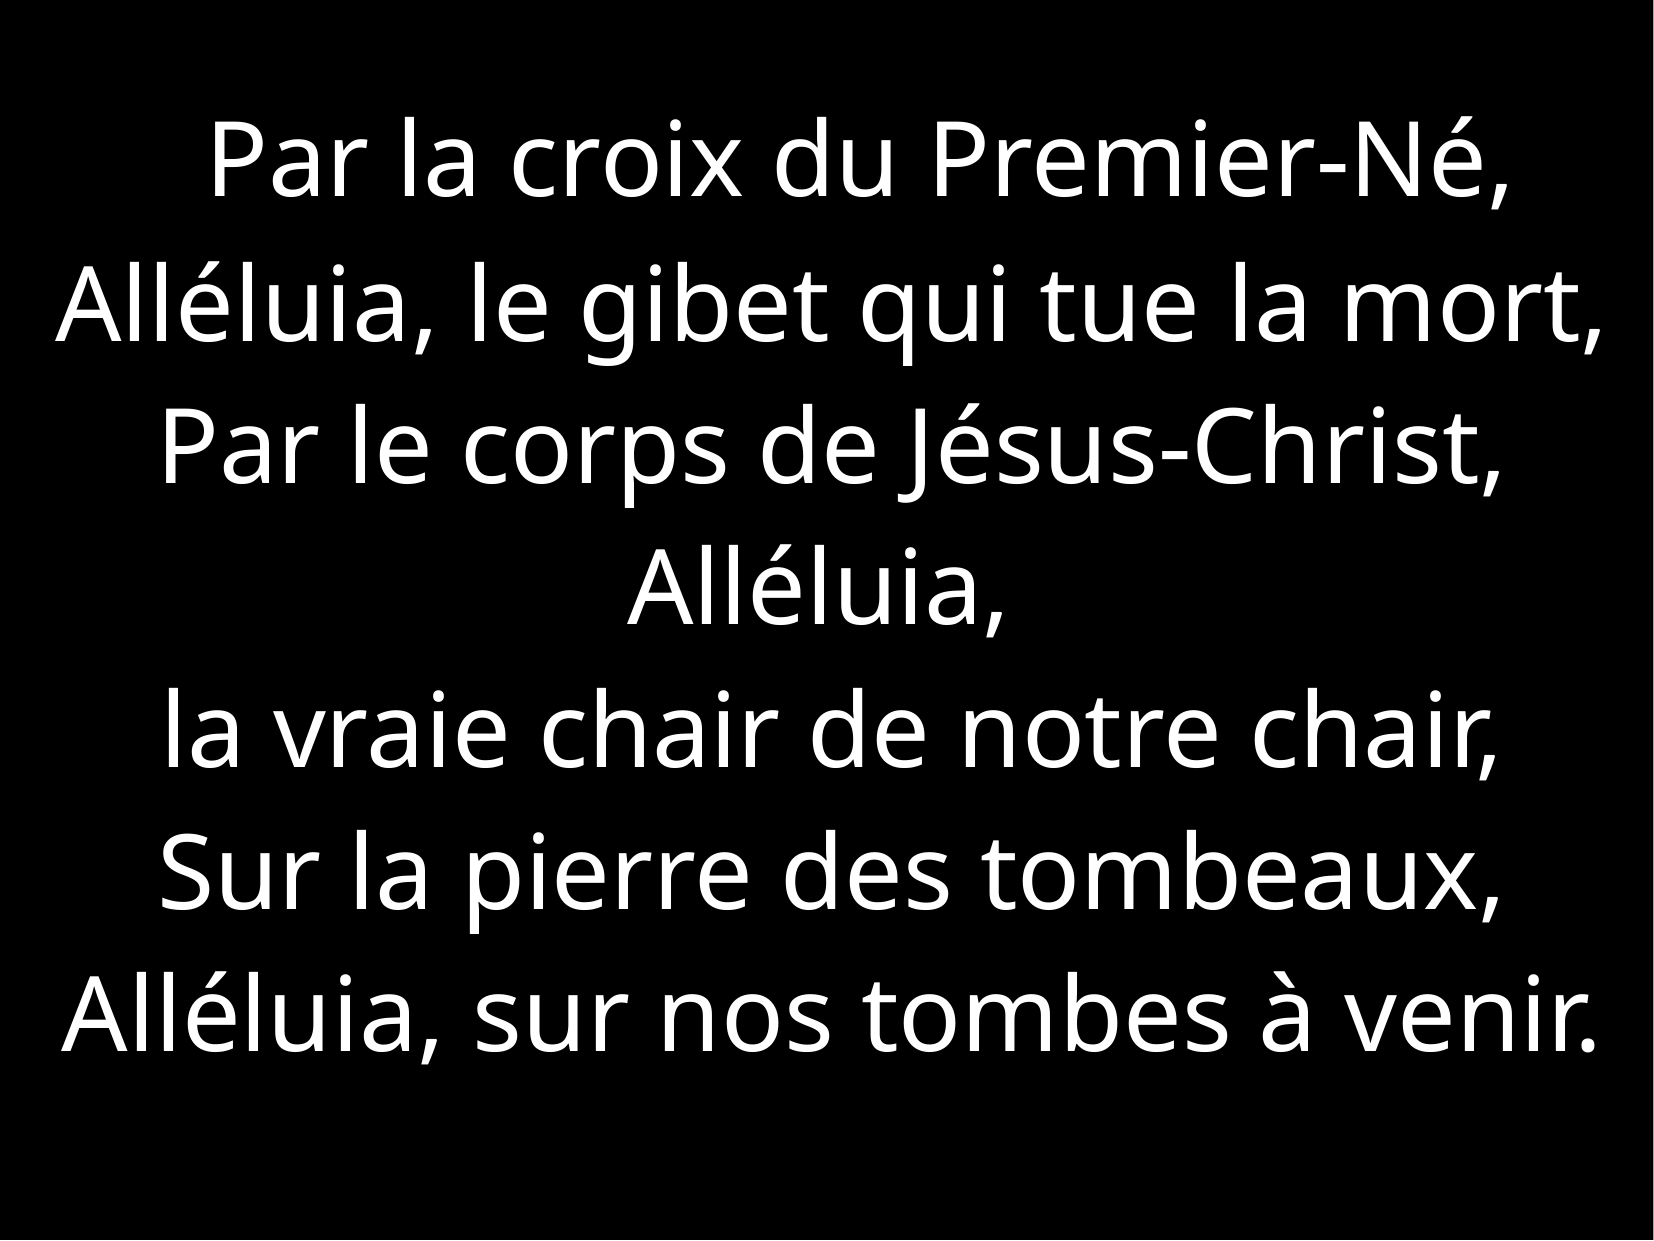

# Par la croix du Premier-Né, Alléluia, le gibet qui tue la mort,
Par le corps de Jésus-Christ, Alléluia,
la vraie chair de notre chair,
Sur la pierre des tombeaux, Alléluia, sur nos tombes à venir.